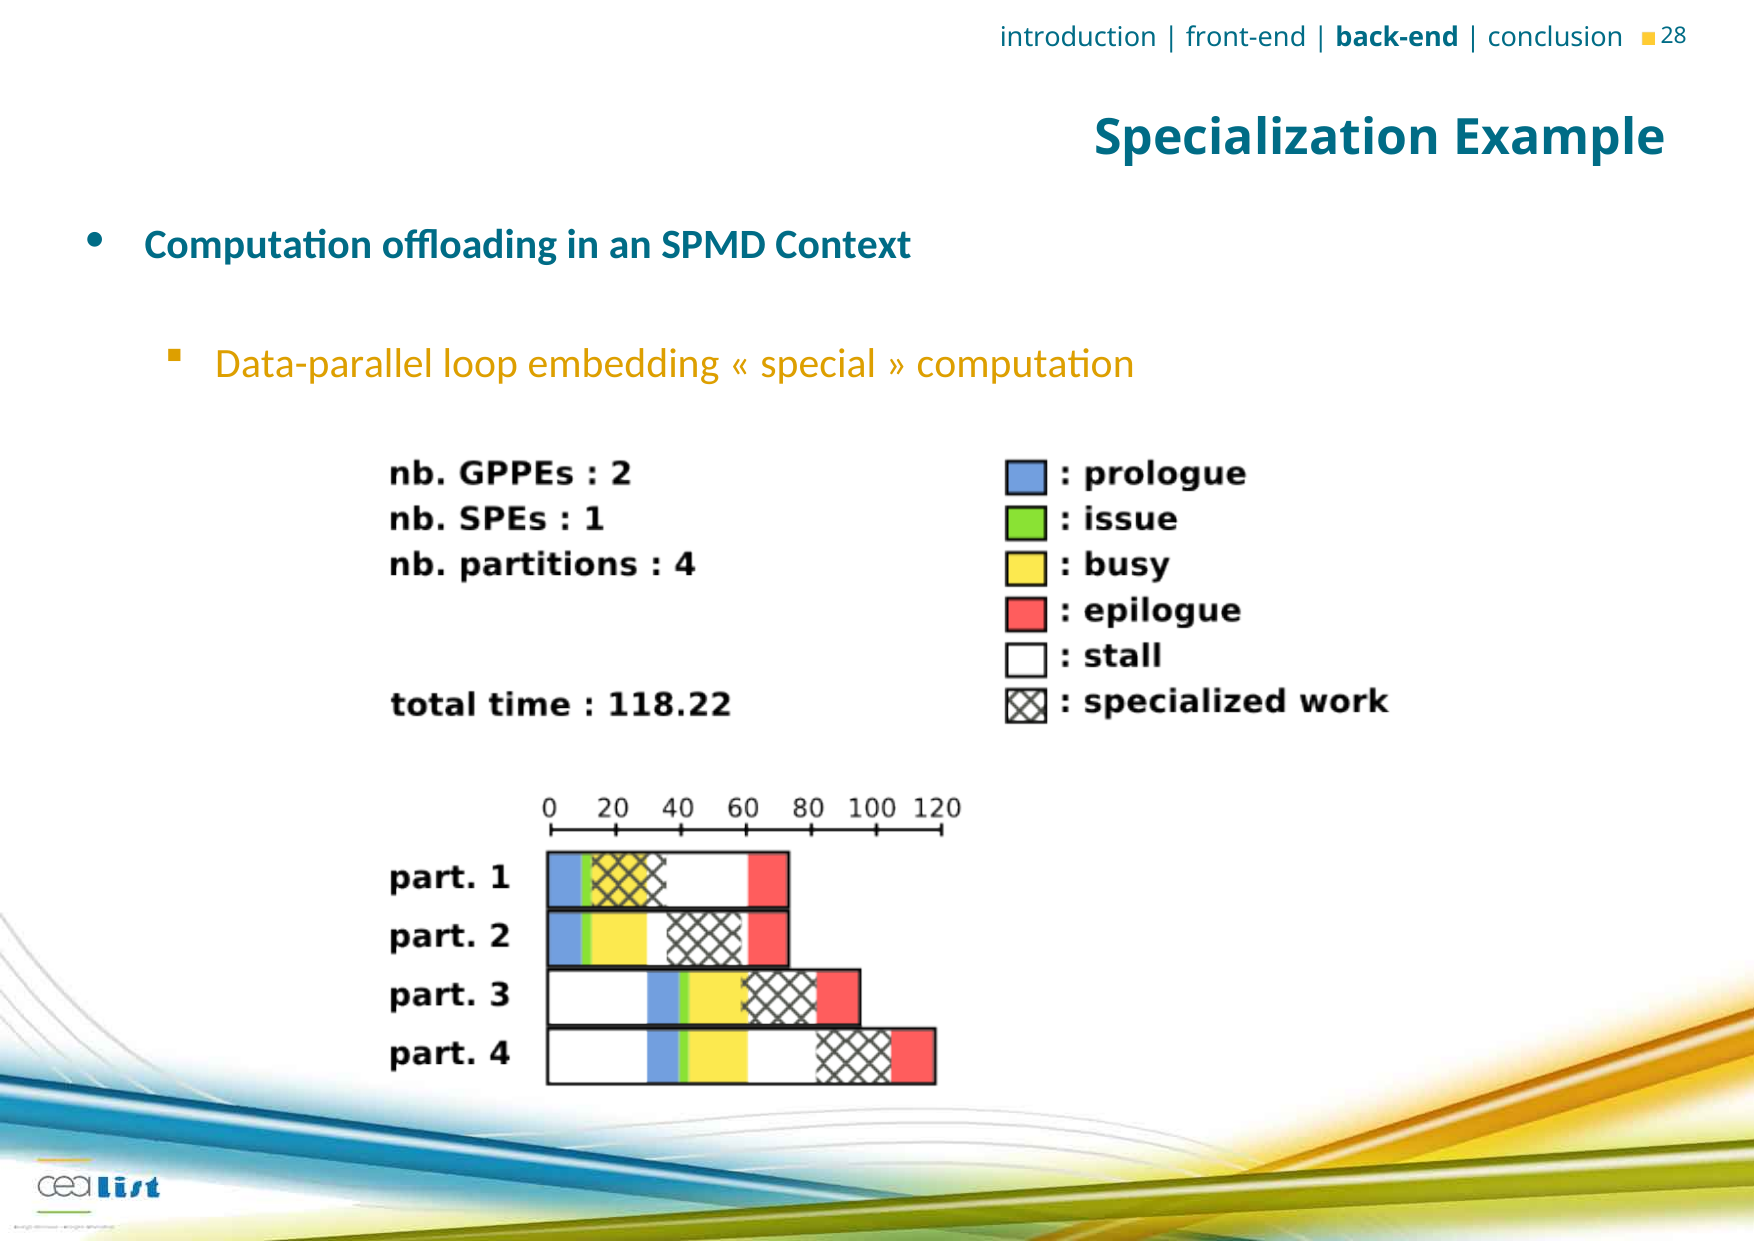

introduction | front-end | back-end | conclusion
# Specialization Example
Computation offloading in an SPMD Context
Data-parallel loop embedding « special » computation